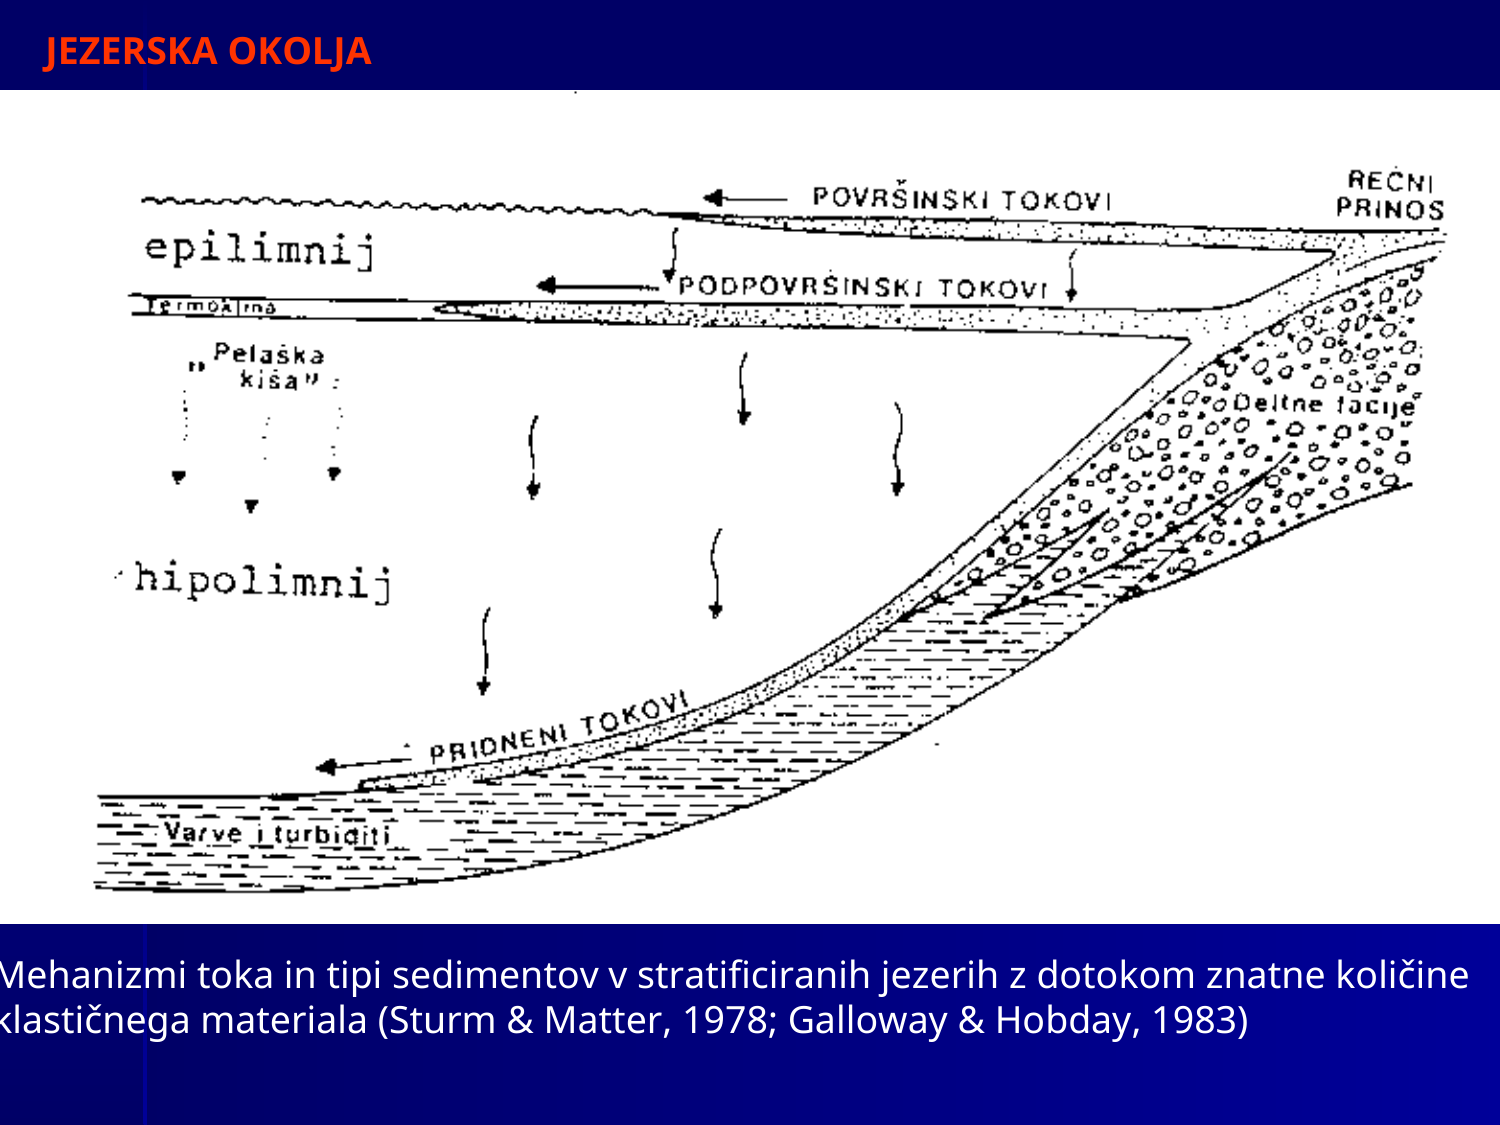

JEZERSKA OKOLJA
Mehanizmi toka in tipi sedimentov v stratificiranih jezerih z dotokom znatne količine
klastičnega materiala (Sturm & Matter, 1978; Galloway & Hobday, 1983)